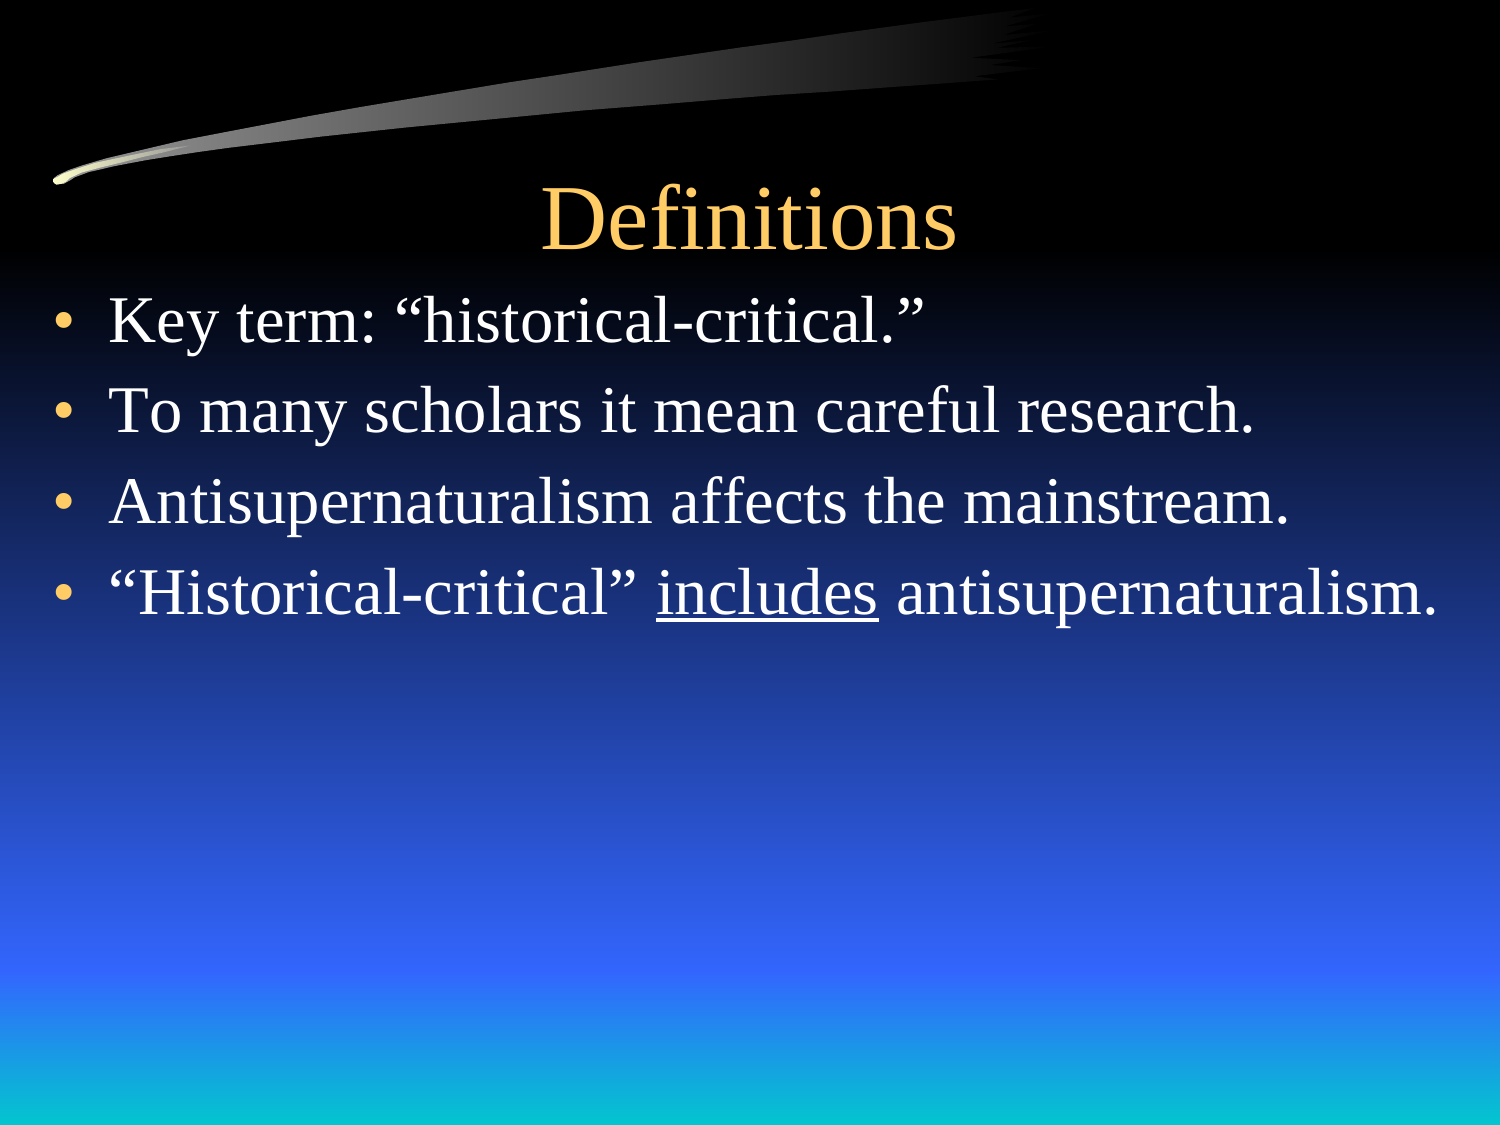

# Definitions
Key term: “historical-critical.”
To many scholars it mean careful research.
Antisupernaturalism affects the mainstream.
“Historical-critical” includes antisupernaturalism.